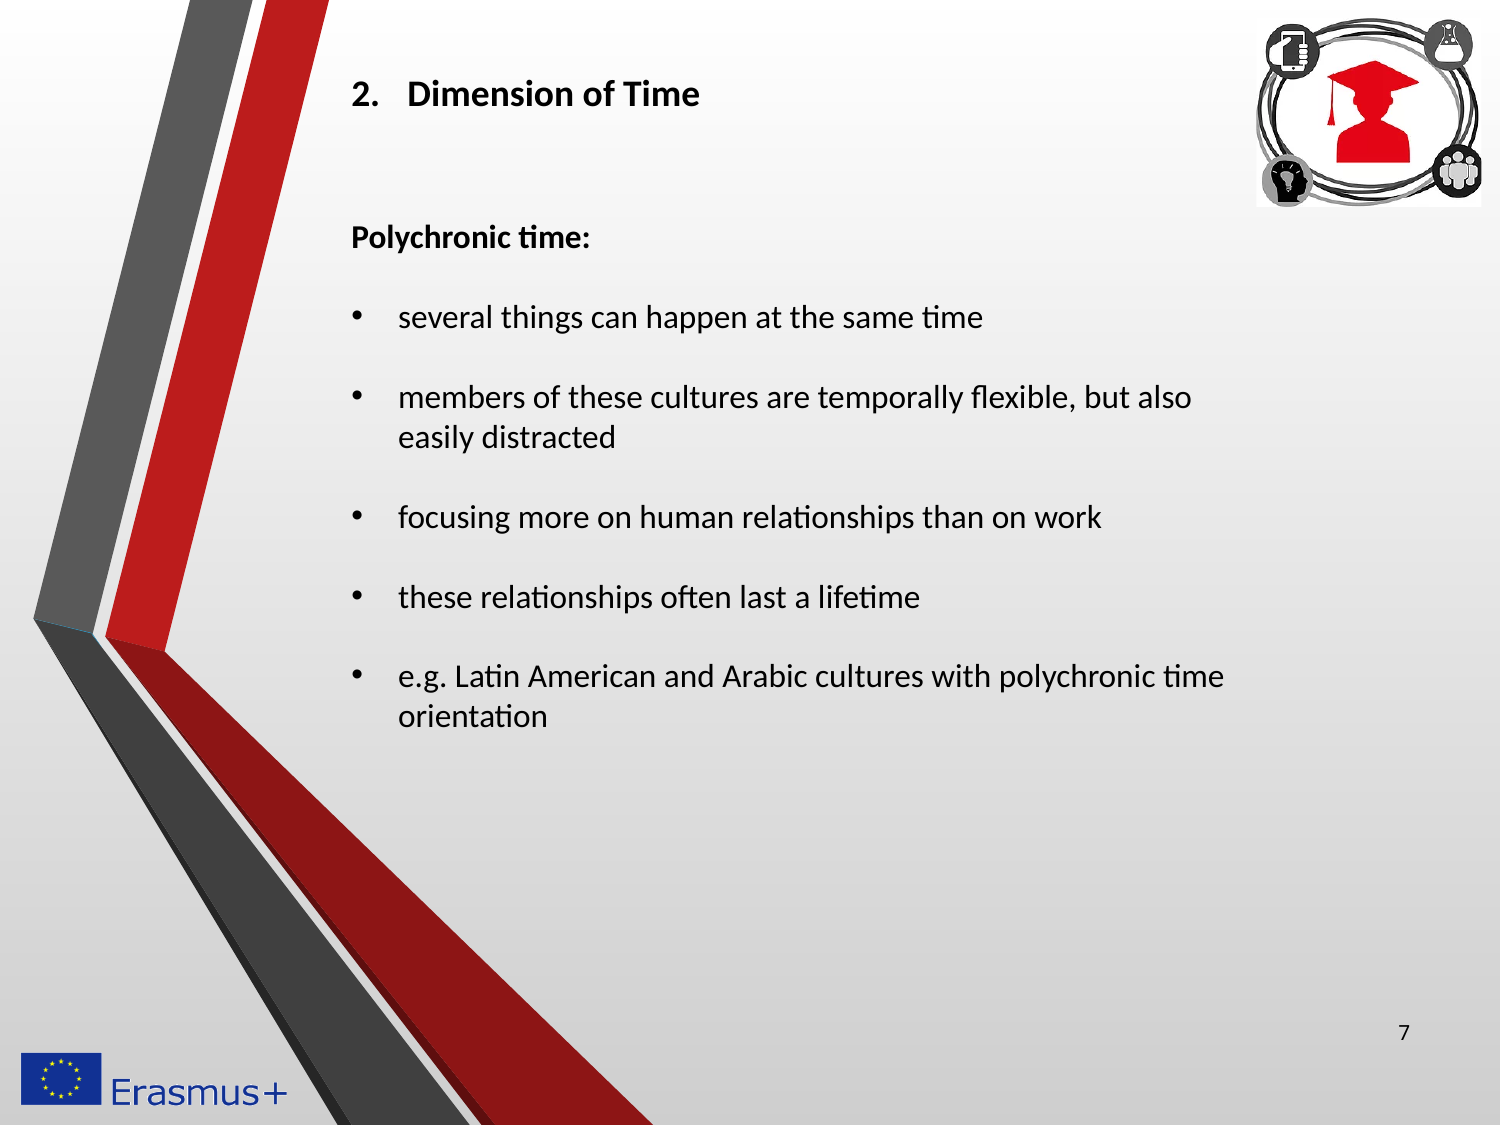

Dimension of Time
Polychronic time:
several things can happen at the same time
members of these cultures are temporally flexible, but also easily distracted
focusing more on human relationships than on work
these relationships often last a lifetime
e.g. Latin American and Arabic cultures with polychronic time orientation